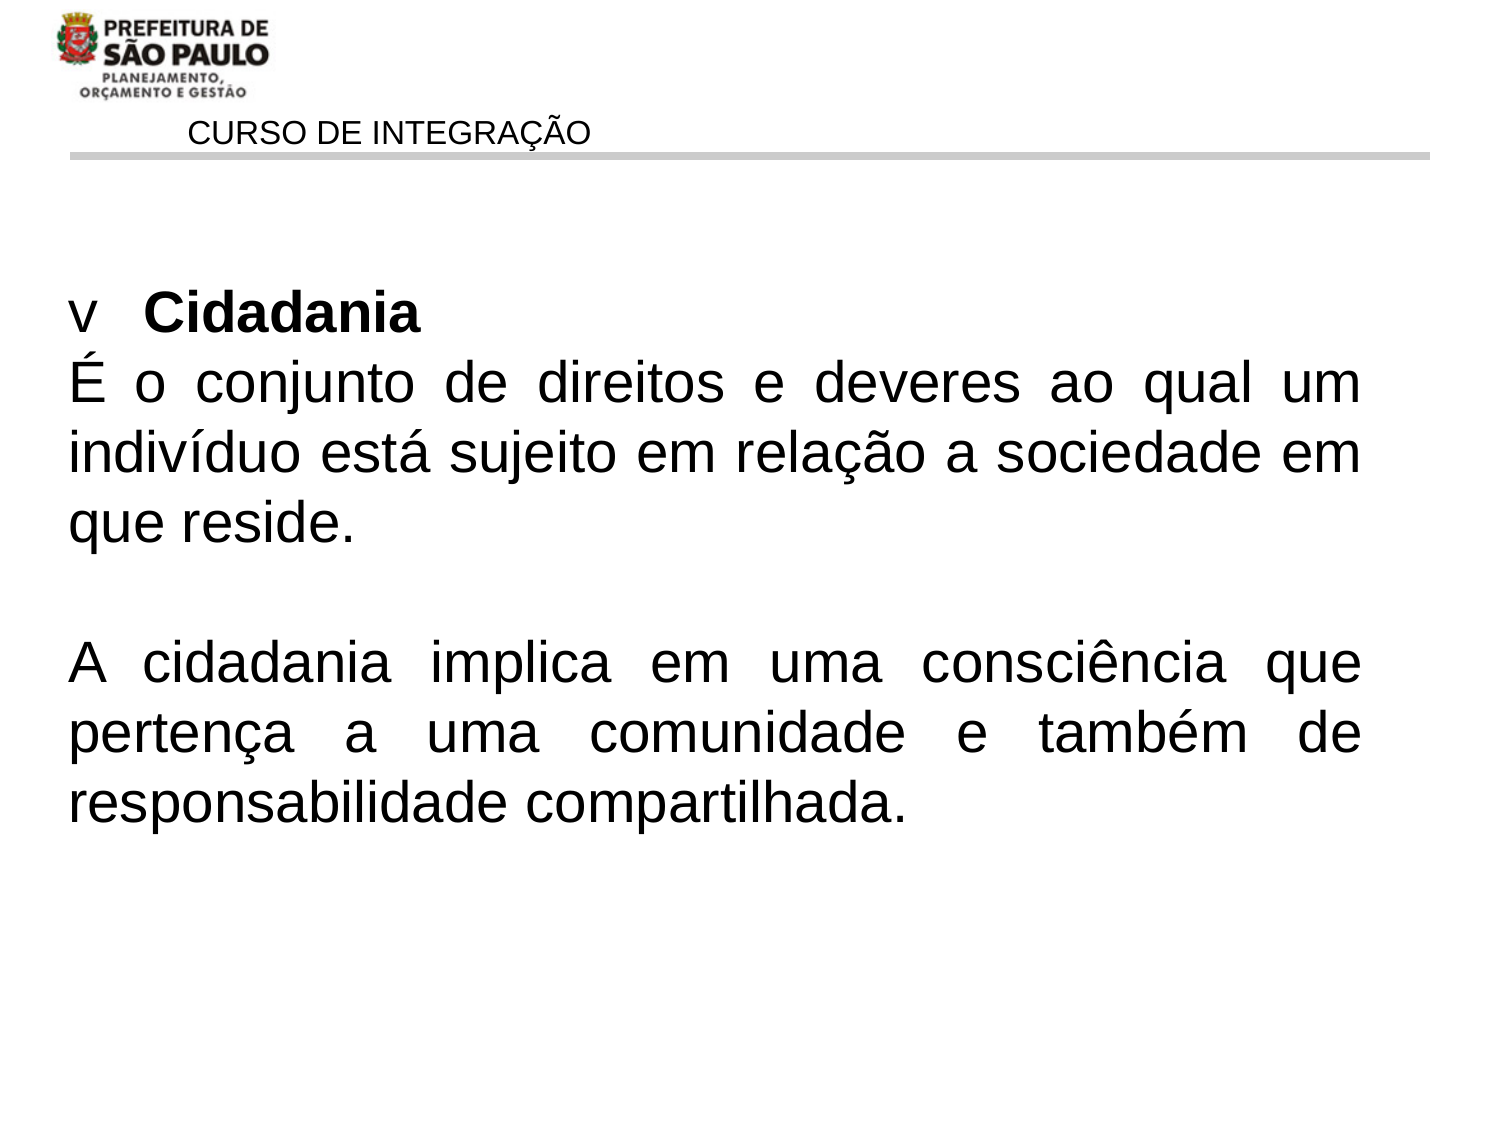

Cidadania
É o conjunto de direitos e deveres ao qual um indivíduo está sujeito em relação a sociedade em que reside.
A cidadania implica em uma consciência que pertença a uma comunidade e também de responsabilidade compartilhada.